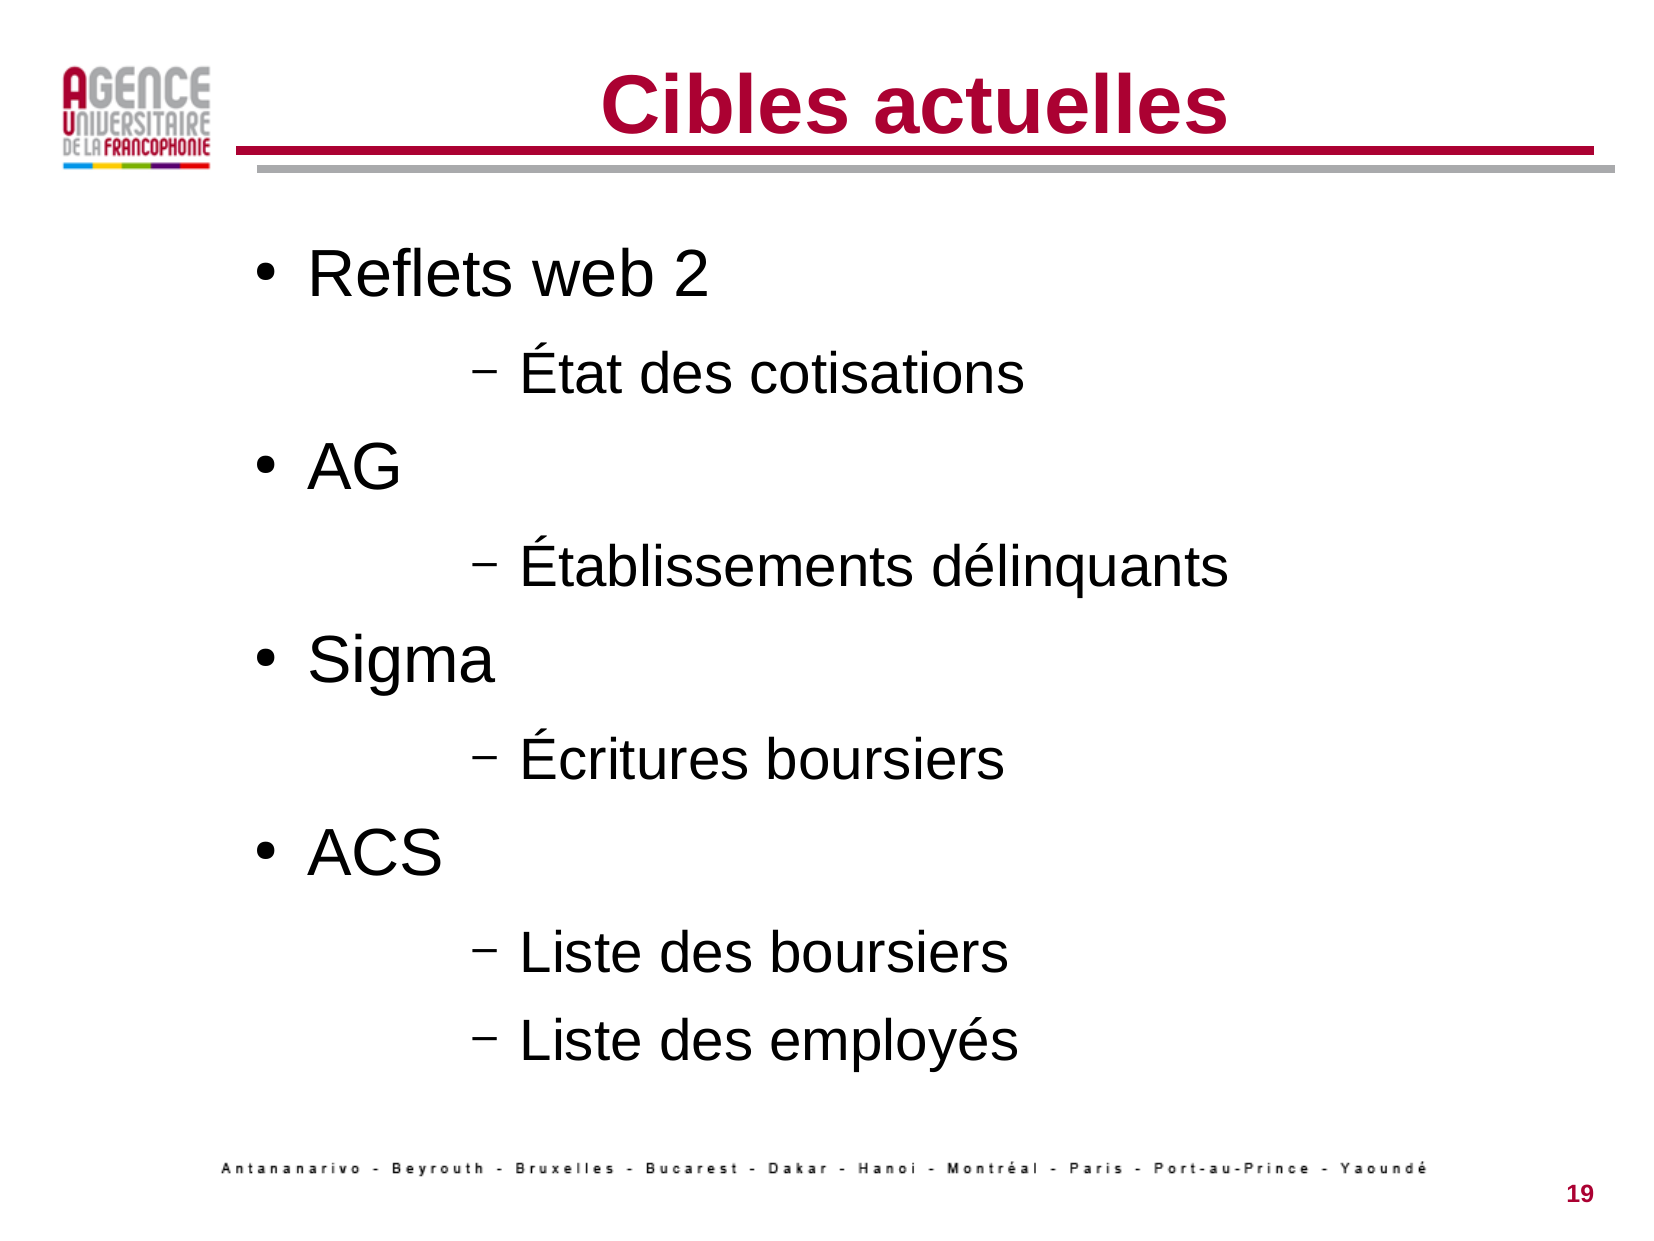

# Cibles actuelles
Reflets web 2
État des cotisations
AG
Établissements délinquants
Sigma
Écritures boursiers
ACS
Liste des boursiers
Liste des employés
19